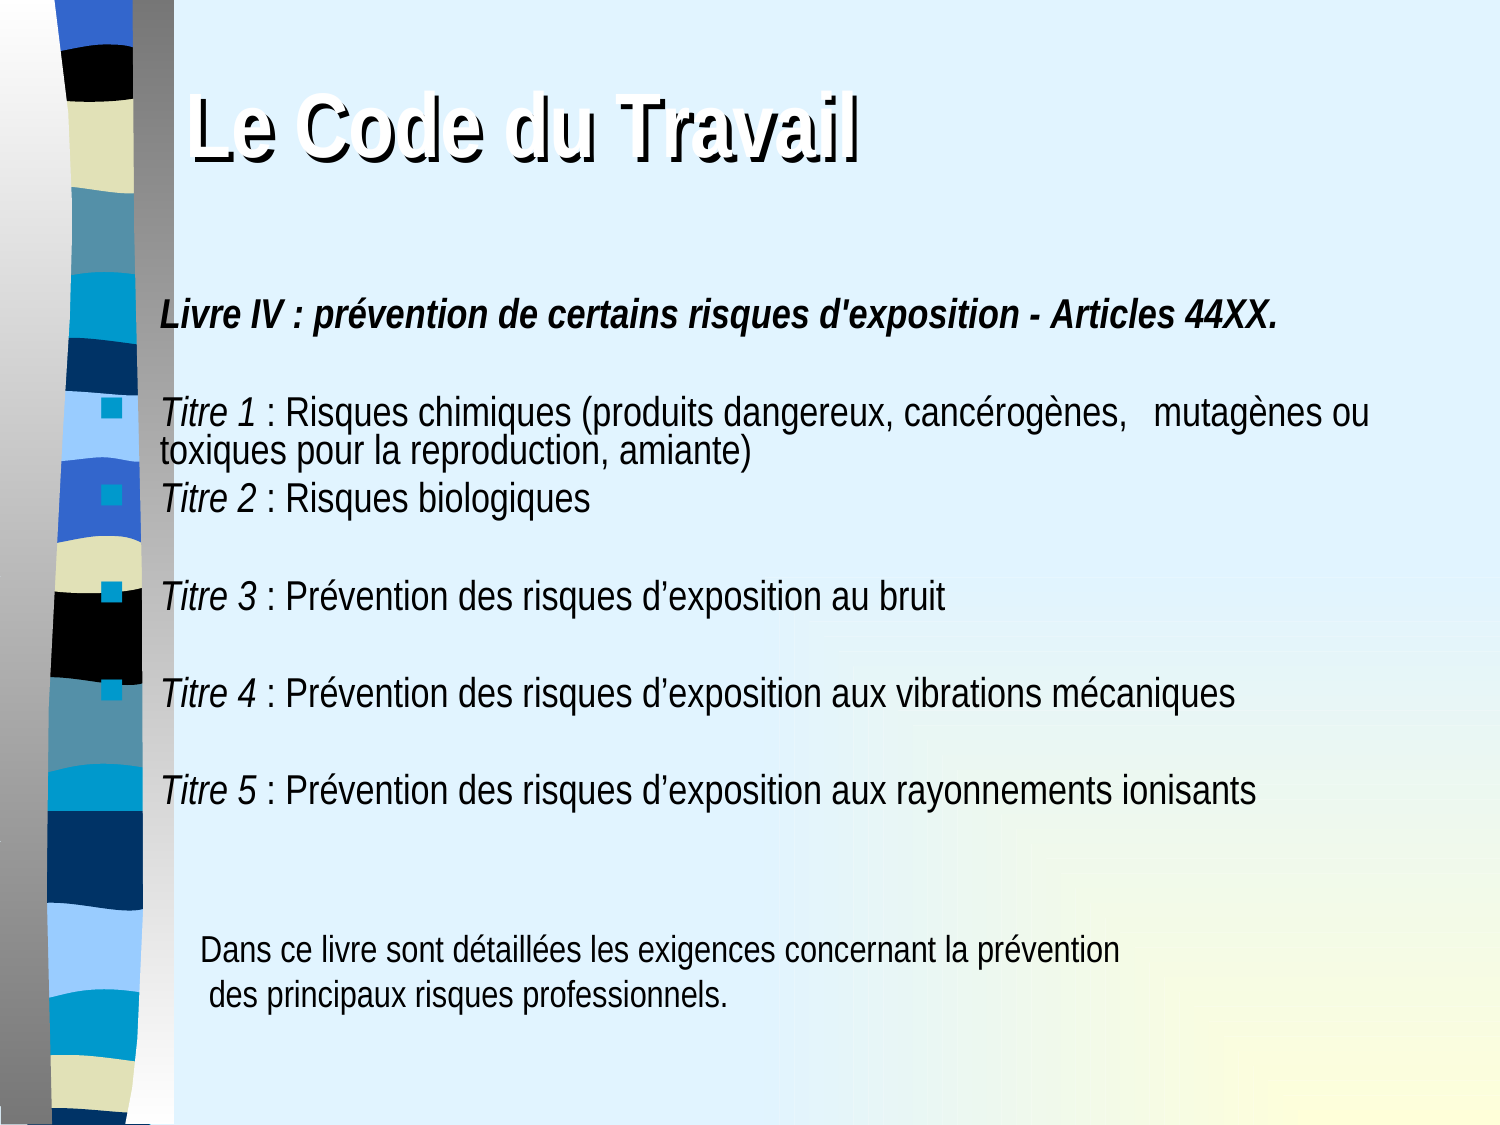

# Le Code du Travail
Livre IV : prévention de certains risques d'exposition - Articles 44XX.
Titre 1 : Risques chimiques (produits dangereux, cancérogènes, 	mutagènes ou toxiques pour la reproduction, amiante)
Titre 2 : Risques biologiques
Titre 3 : Prévention des risques d’exposition au bruit
Titre 4 : Prévention des risques d’exposition aux vibrations mécaniques
Titre 5 : Prévention des risques d’exposition aux rayonnements ionisants
Dans ce livre sont détaillées les exigences concernant la prévention
 des principaux risques professionnels.